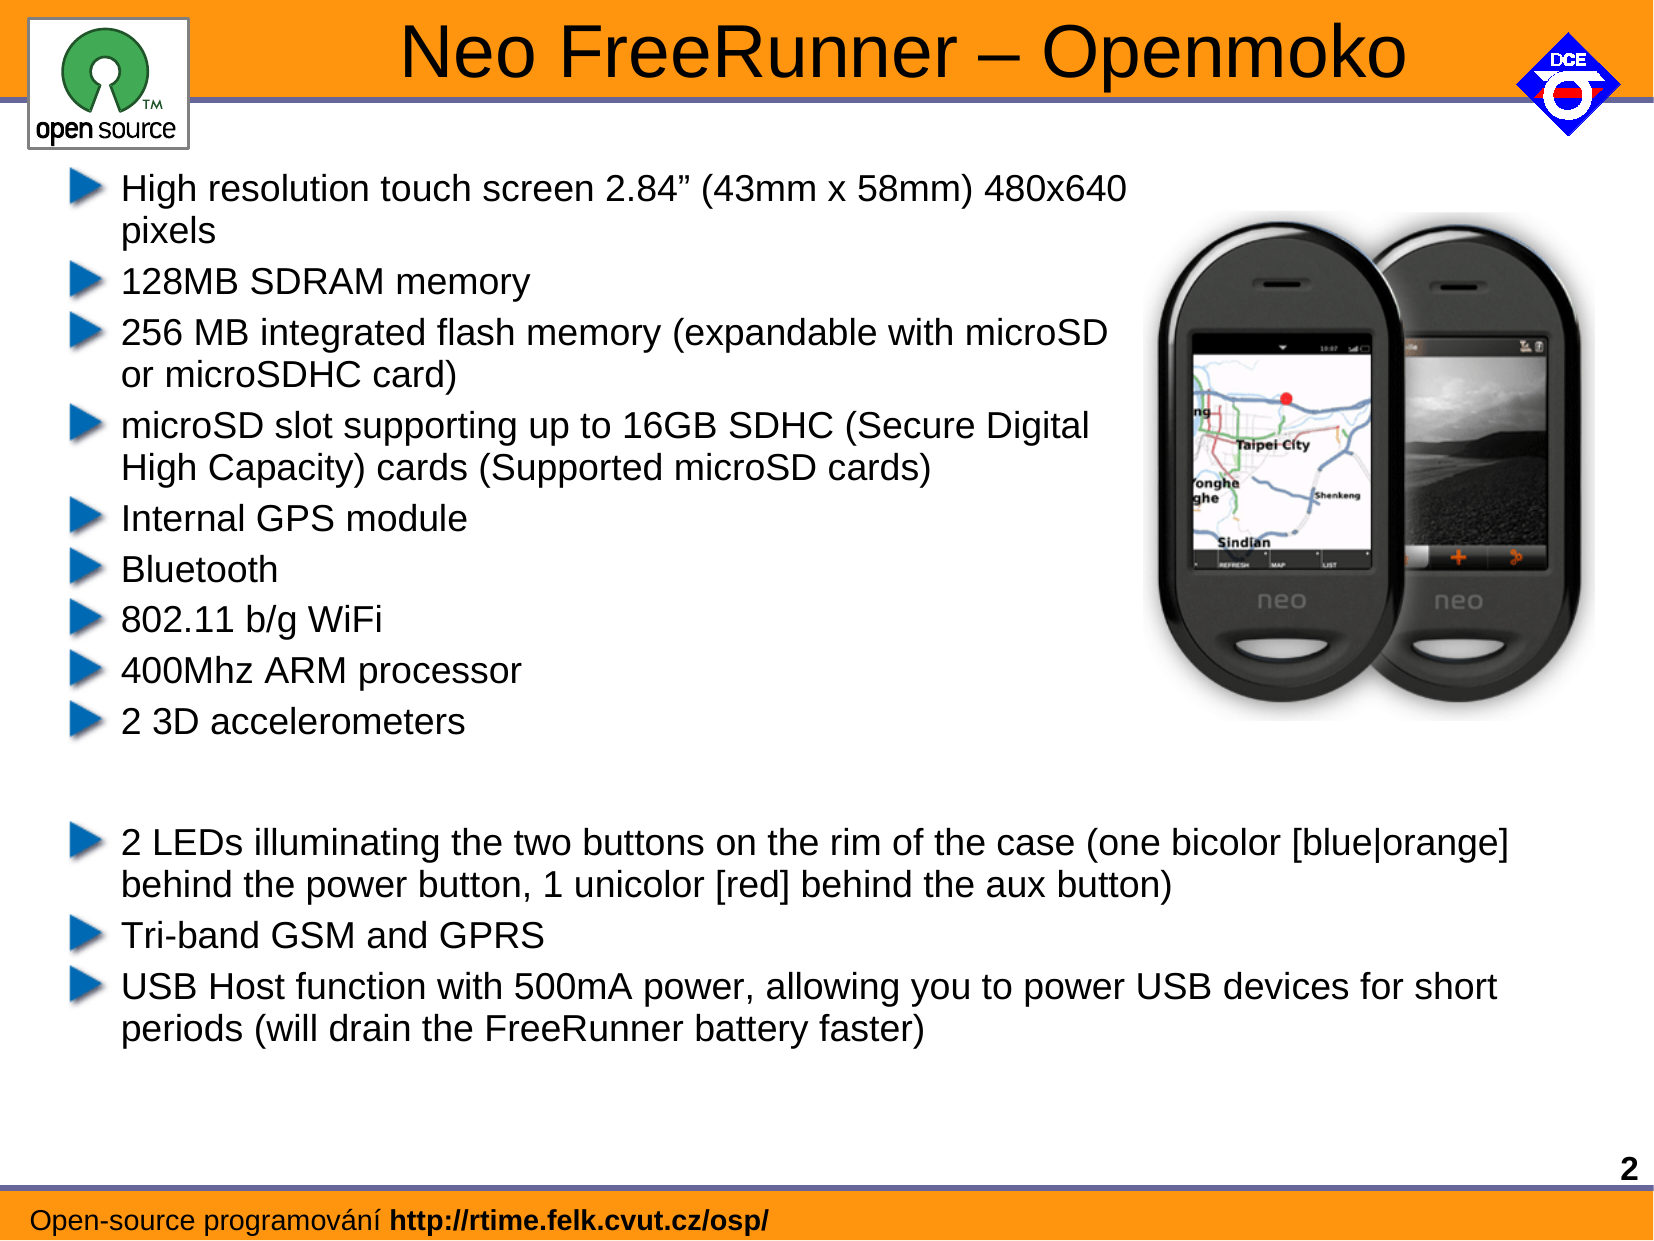

Neo FreeRunner – Openmoko
# High resolution touch screen 2.84” (43mm x 58mm) 480x640 pixels
128MB SDRAM memory
256 MB integrated flash memory (expandable with microSD or microSDHC card)
microSD slot supporting up to 16GB SDHC (Secure Digital High Capacity) cards (Supported microSD cards)
Internal GPS module
Bluetooth
802.11 b/g WiFi
400Mhz ARM processor
2 3D accelerometers
2 LEDs illuminating the two buttons on the rim of the case (one bicolor [blue|orange] behind the power button, 1 unicolor [red] behind the aux button)
Tri-band GSM and GPRS
USB Host function with 500mA power, allowing you to power USB devices for short periods (will drain the FreeRunner battery faster)